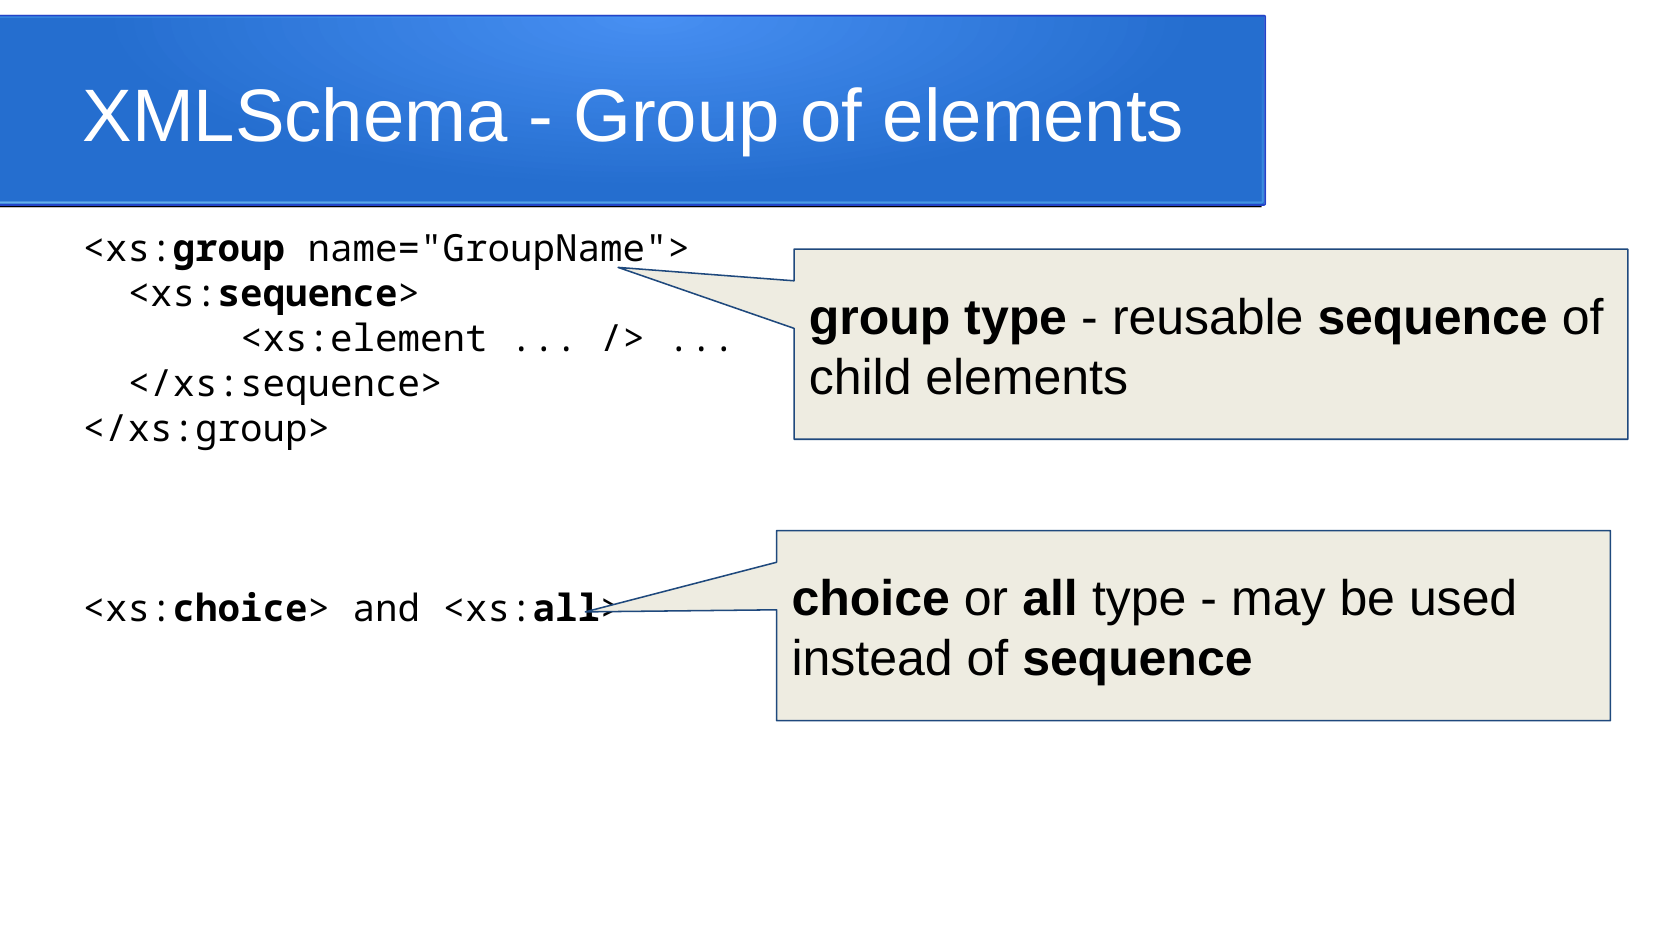

XMLSchema - Group of elements
<xs:group name="GroupName">
 <xs:sequence>
 <xs:element ... /> ...
 </xs:sequence>
</xs:group>
<xs:choice> and <xs:all>
group type - reusable sequence of child elements
choice or all type - may be used instead of sequence